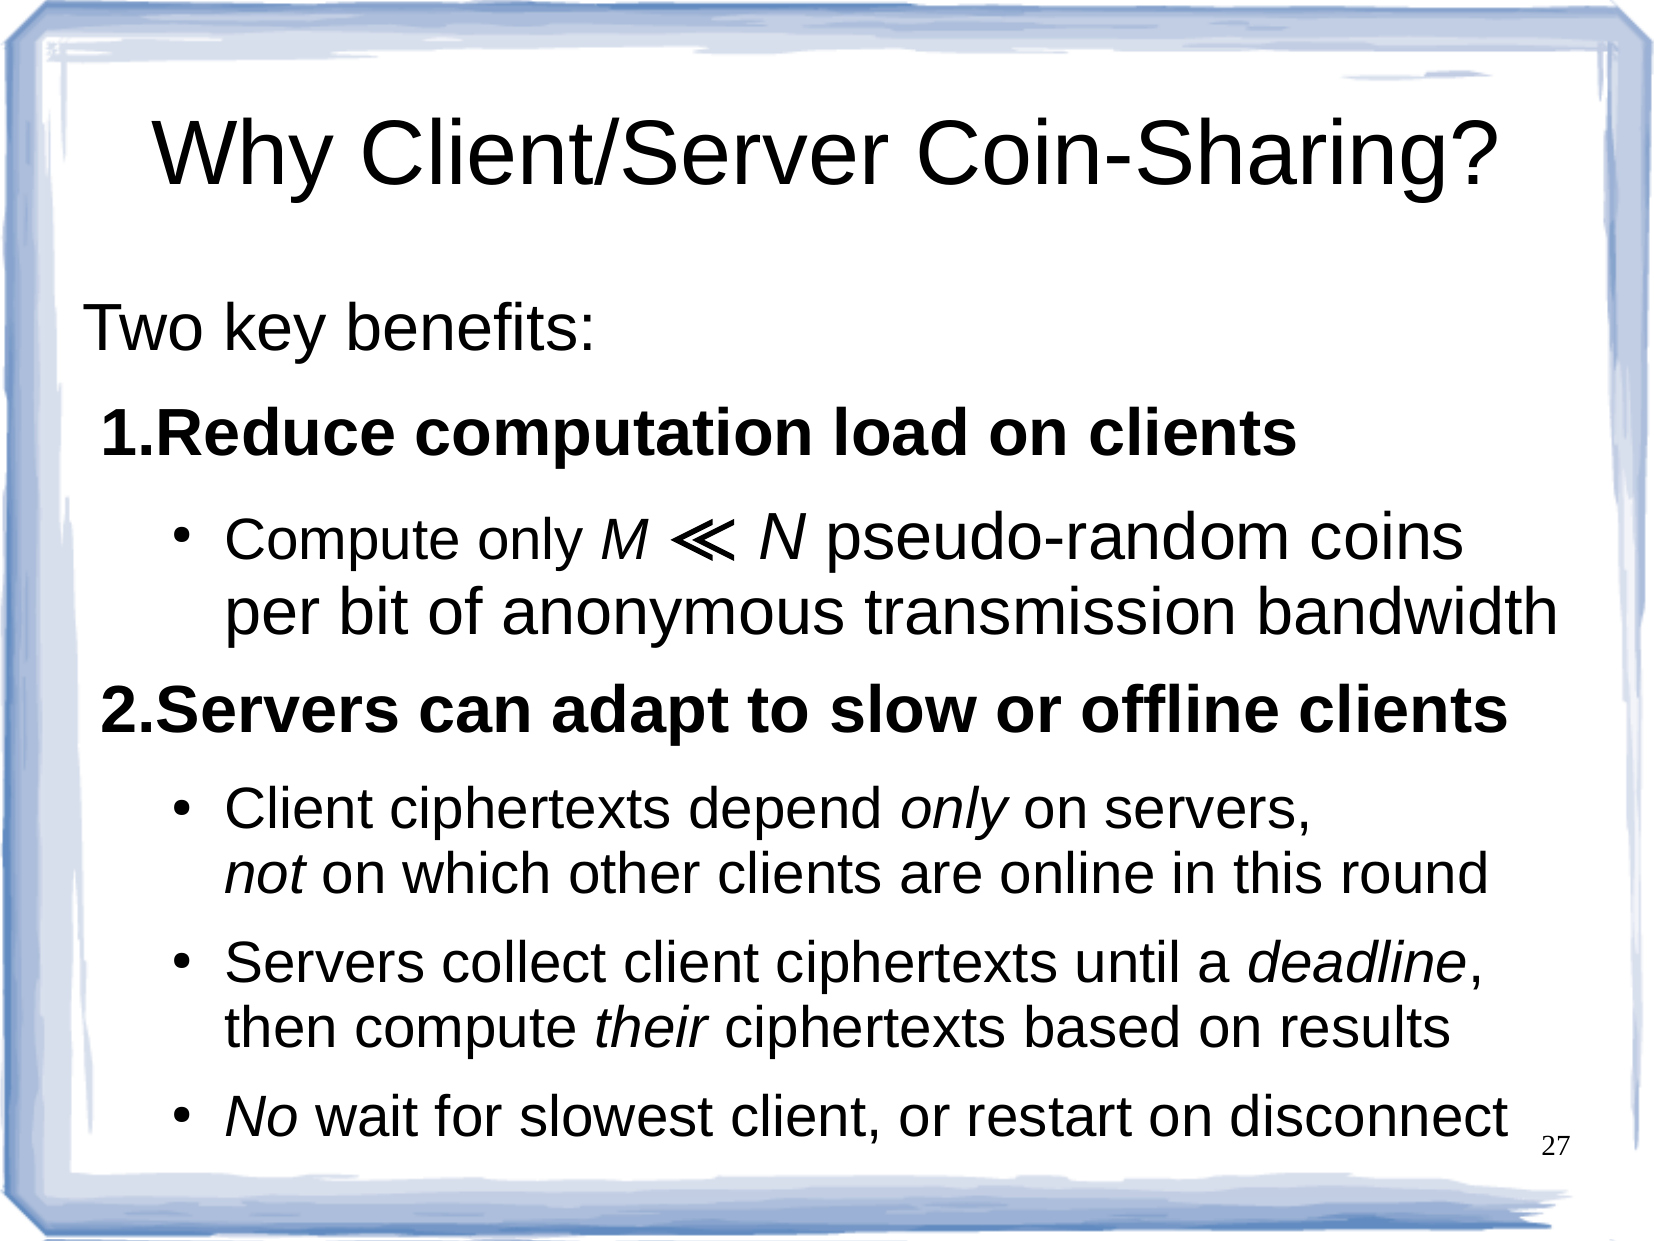

# Why Client/Server Coin-Sharing?
Two key benefits:
Reduce computation load on clients
Compute only M ≪ N pseudo-random coins
per bit of anonymous transmission bandwidth
Servers can adapt to slow or offline clients
Client ciphertexts depend only on servers,
not on which other clients are online in this round
Servers collect client ciphertexts until a deadline,
then compute their ciphertexts based on results
No wait for slowest client, or restart on disconnect
27